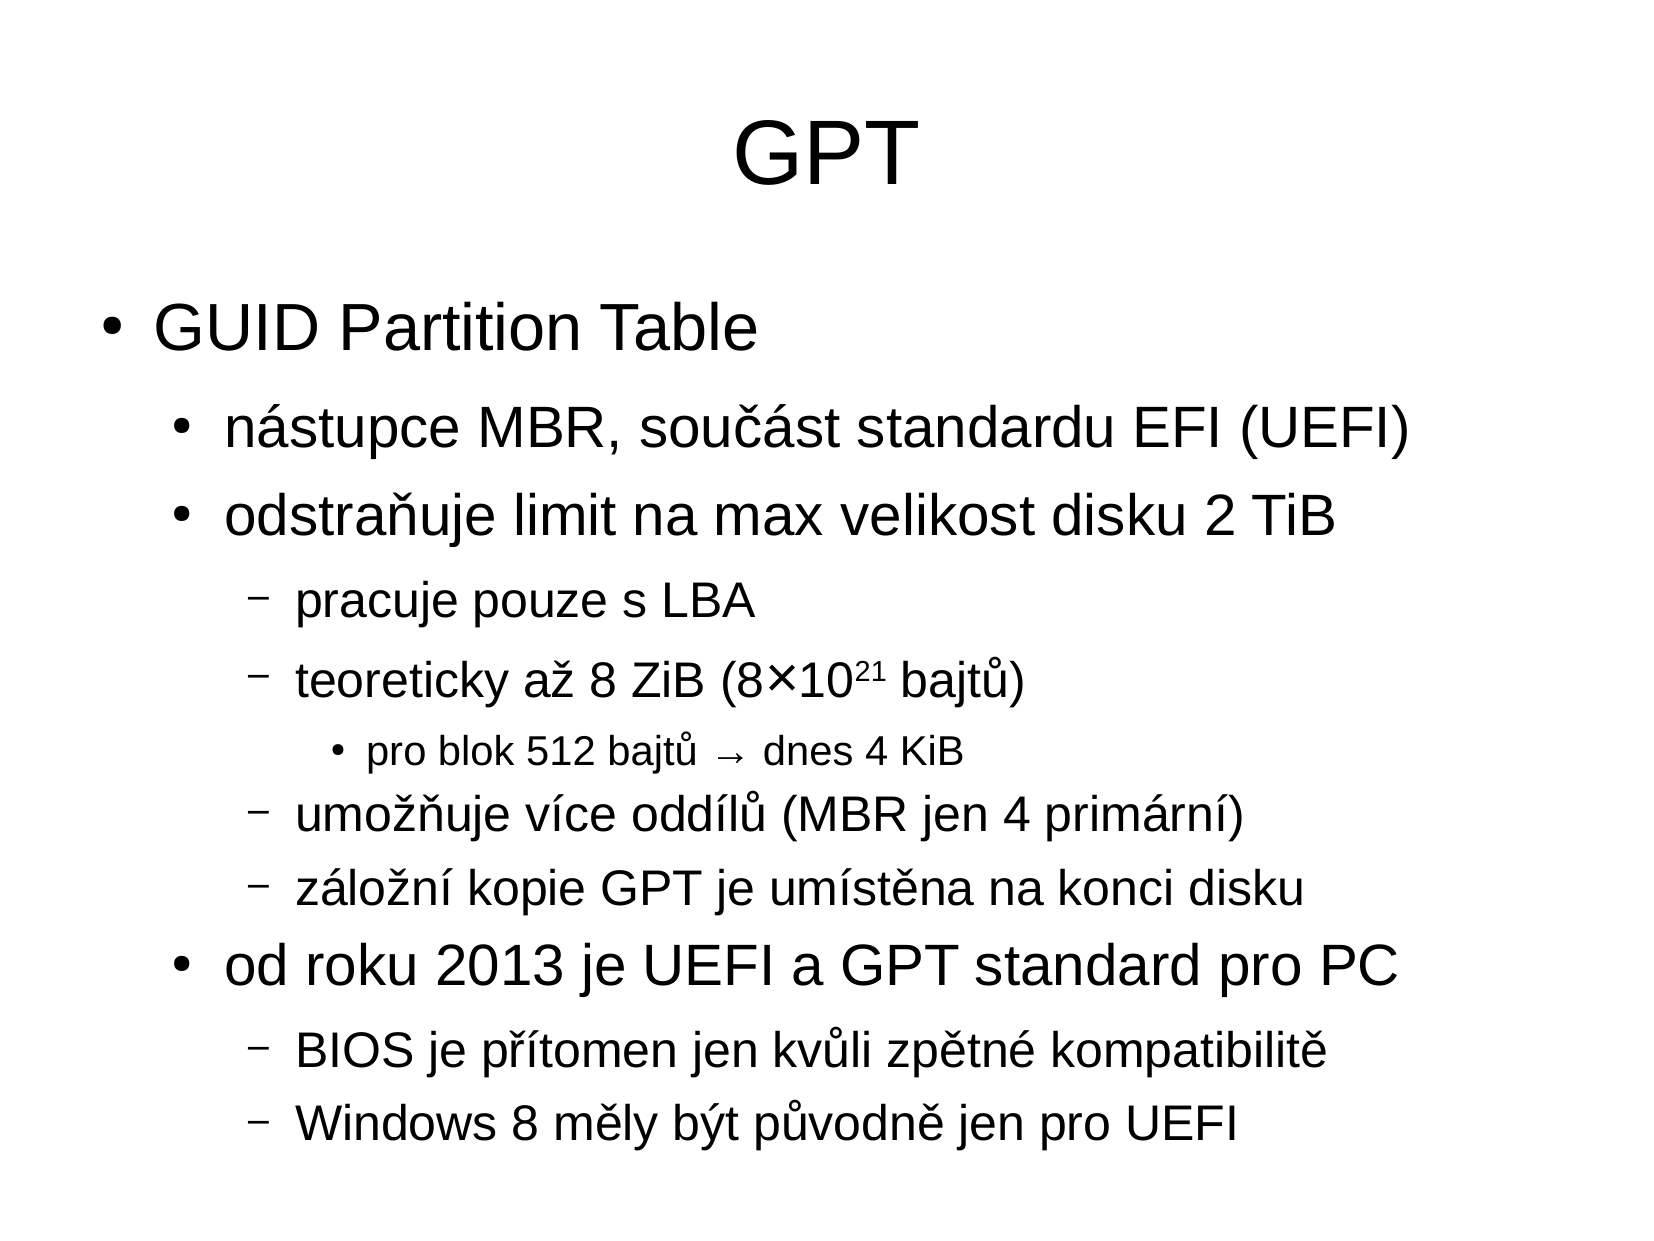

# GPT
GUID Partition Table
nástupce MBR, součást standardu EFI (UEFI)
odstraňuje limit na max velikost disku 2 TiB
pracuje pouze s LBA
teoreticky až 8 ZiB (8×1021 bajtů)
pro blok 512 bajtů → dnes 4 KiB
umožňuje více oddílů (MBR jen 4 primární)
záložní kopie GPT je umístěna na konci disku
od roku 2013 je UEFI a GPT standard pro PC
BIOS je přítomen jen kvůli zpětné kompatibilitě
Windows 8 měly být původně jen pro UEFI